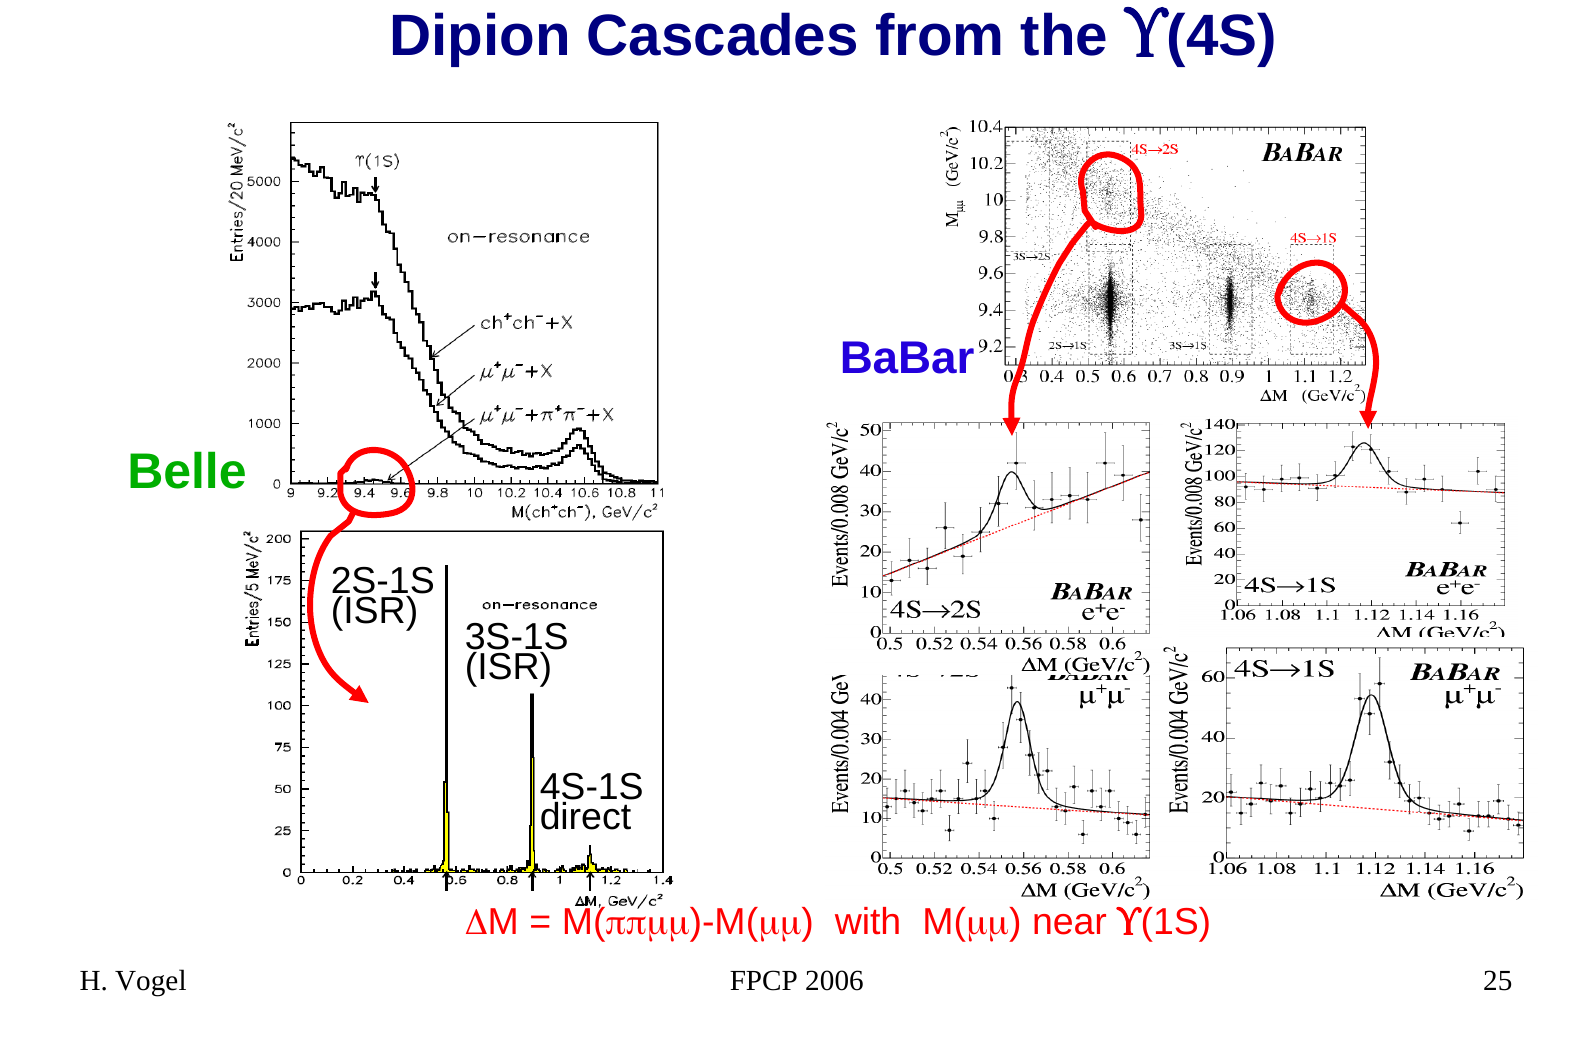

Dipion Cascades from the (4S)
BaBar
Belle
2S-1S
(ISR)
3S-1S
(ISR)
4S-1S
direct
M = M()-M() with M() near (1S)
H. Vogel
FPCP 2006
25